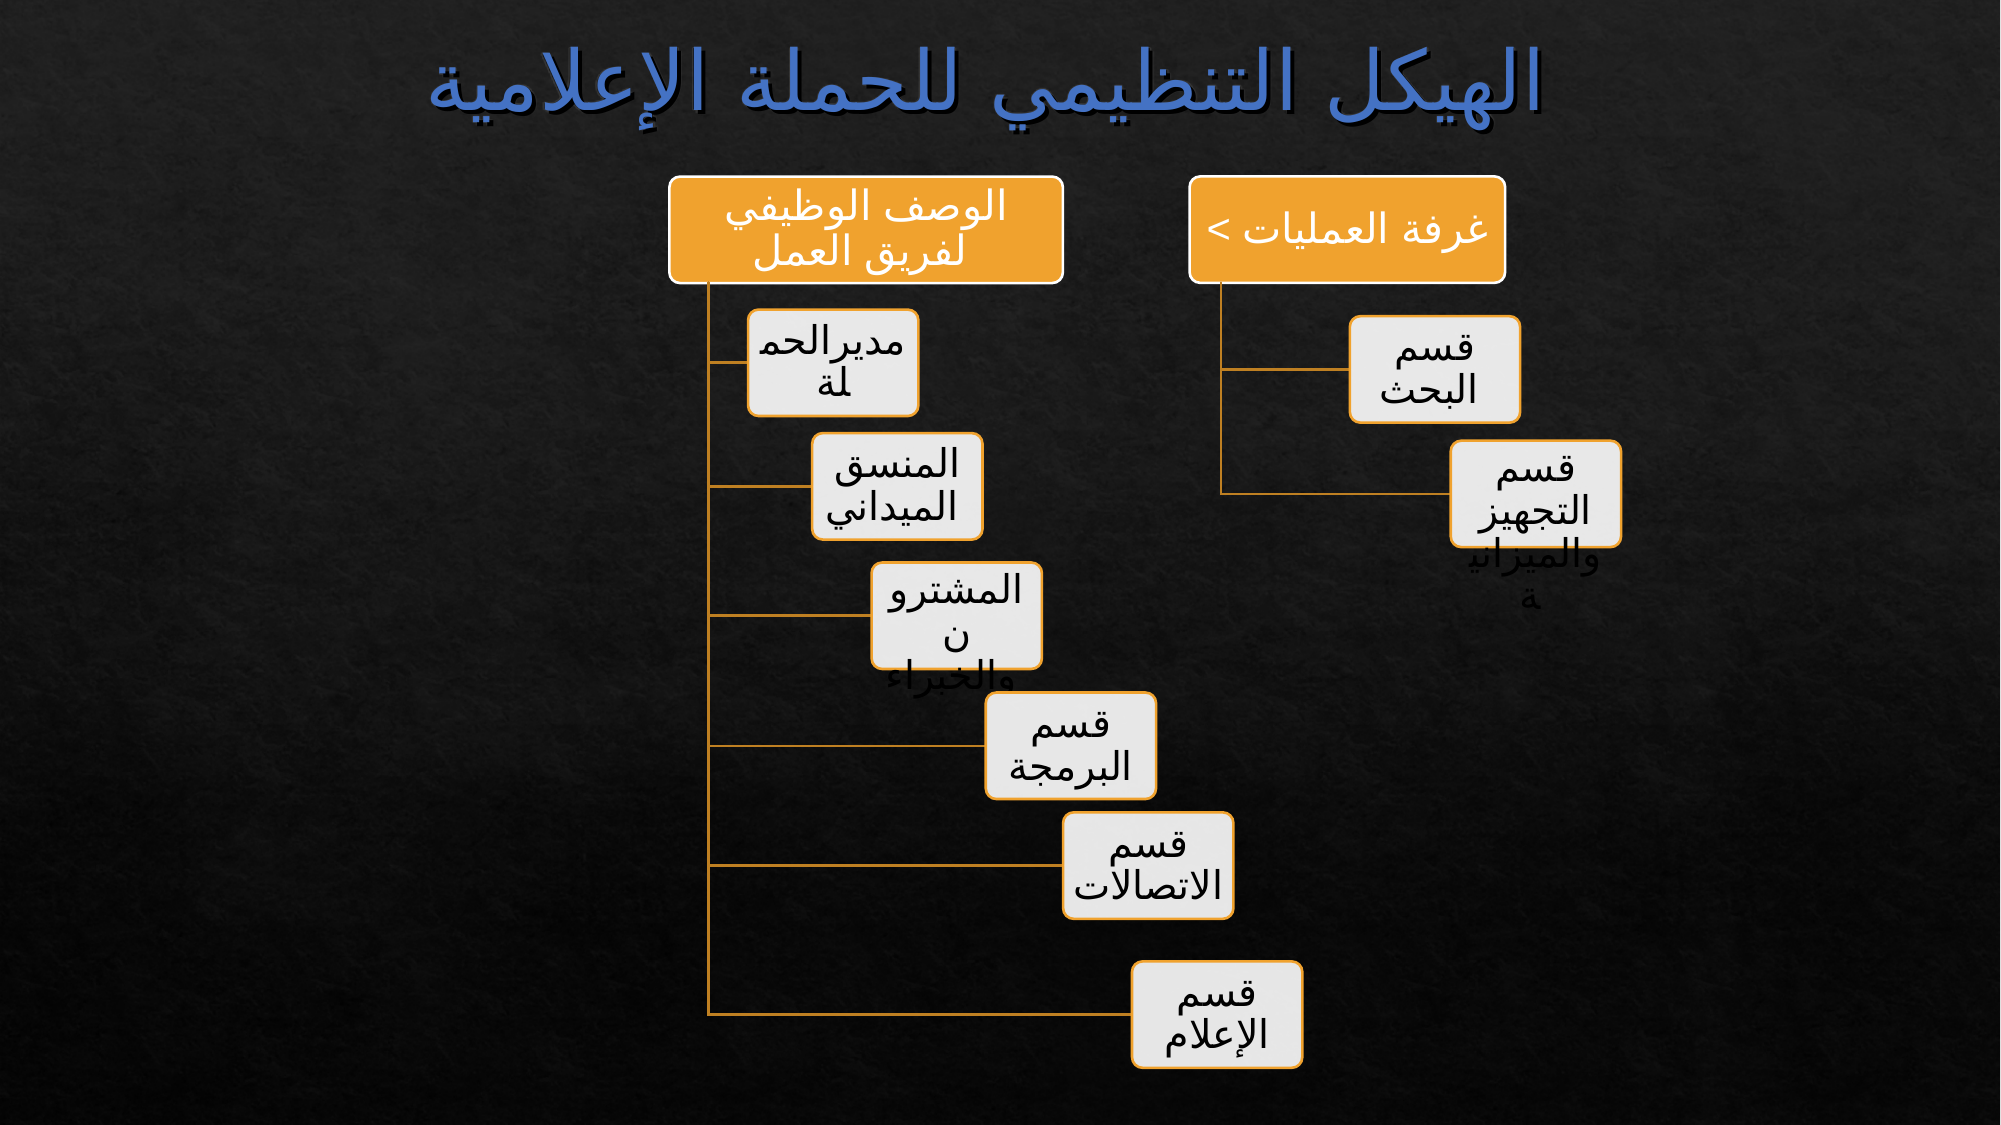

# الهيكل التنظيمي للحملة الإعلامية
غرفة العمليات >
الوصف الوظيفي لفريق العمل
مديرالحملة
قسم البحث
المنسق الميداني
قسم التجهيز والميزانية
المشترون والخبراء
قسم البرمجة
قسم الاتصالات
قسم الإعلام